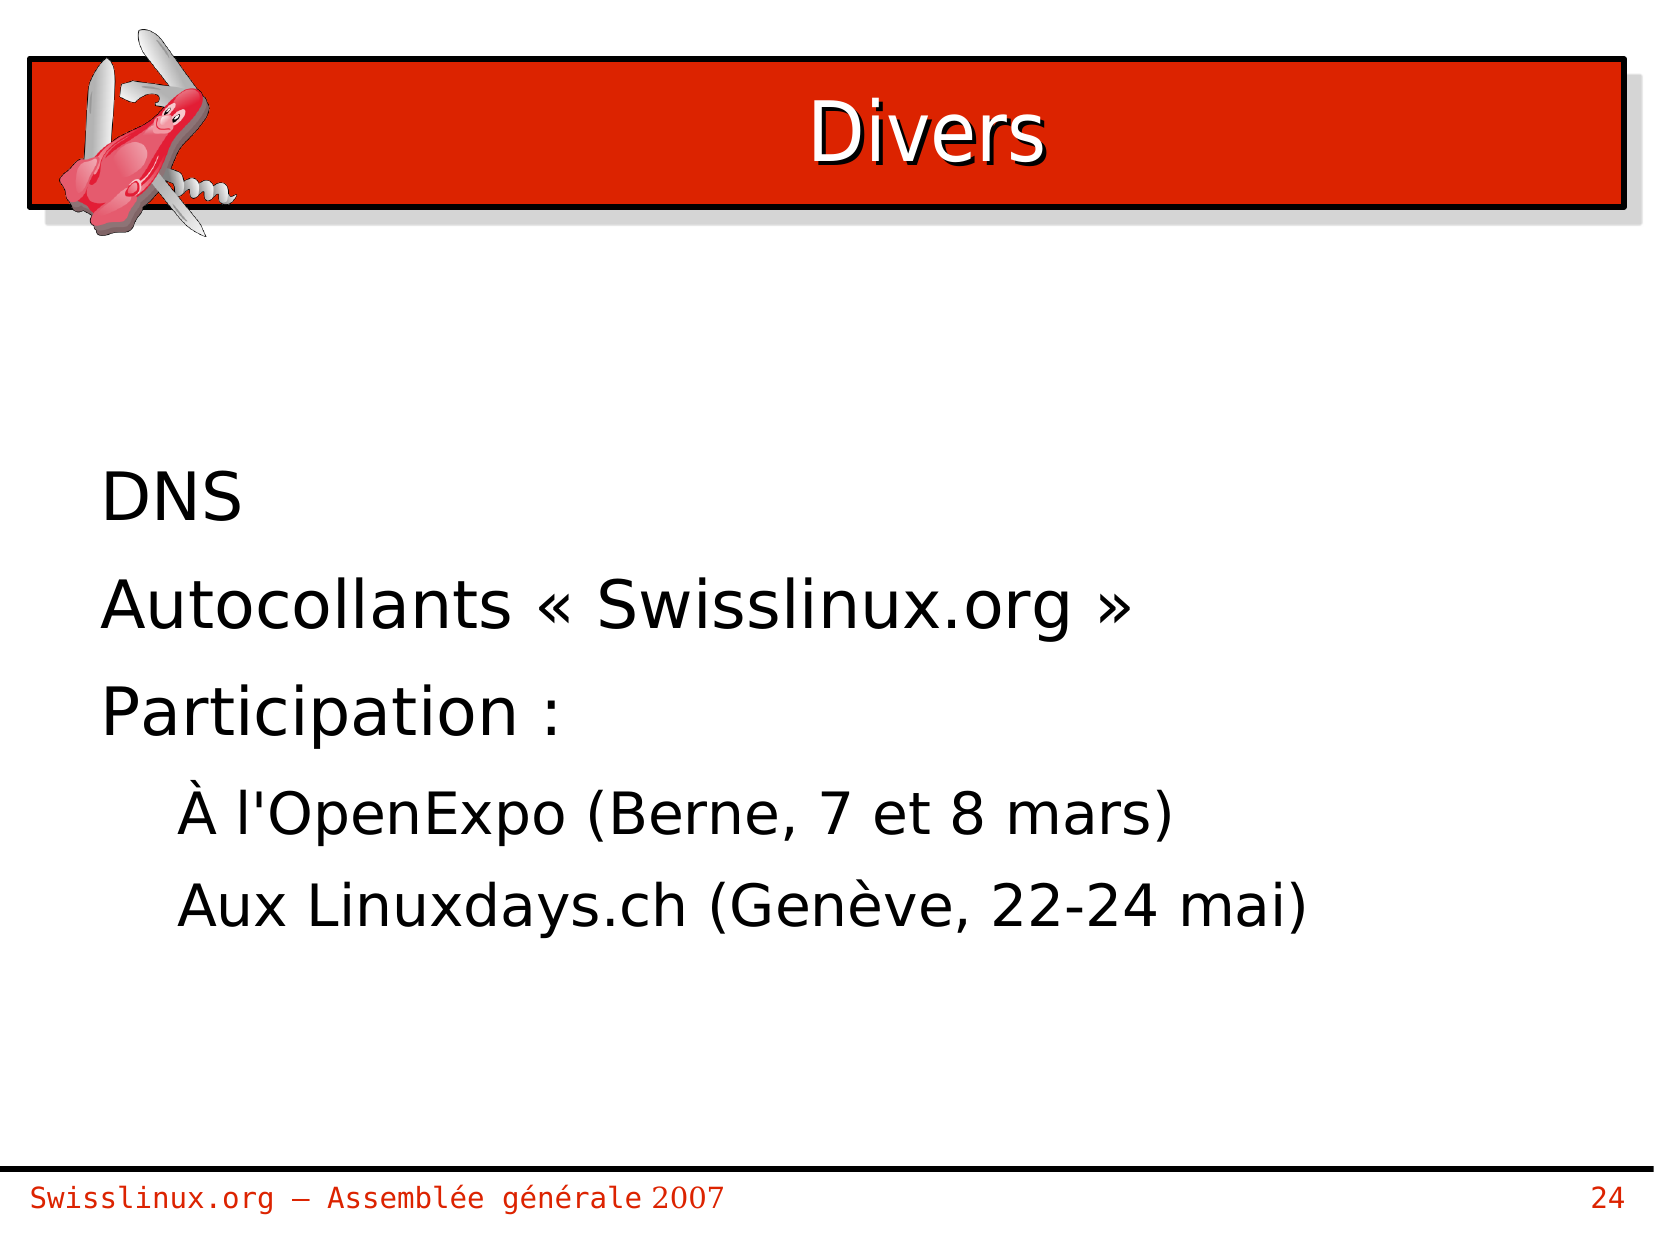

# Divers
DNS
Autocollants « Swisslinux.org »
Participation :
À l'OpenExpo (Berne, 7 et 8 mars)
Aux Linuxdays.ch (Genève, 22-24 mai)
26 Janvier 2007
24